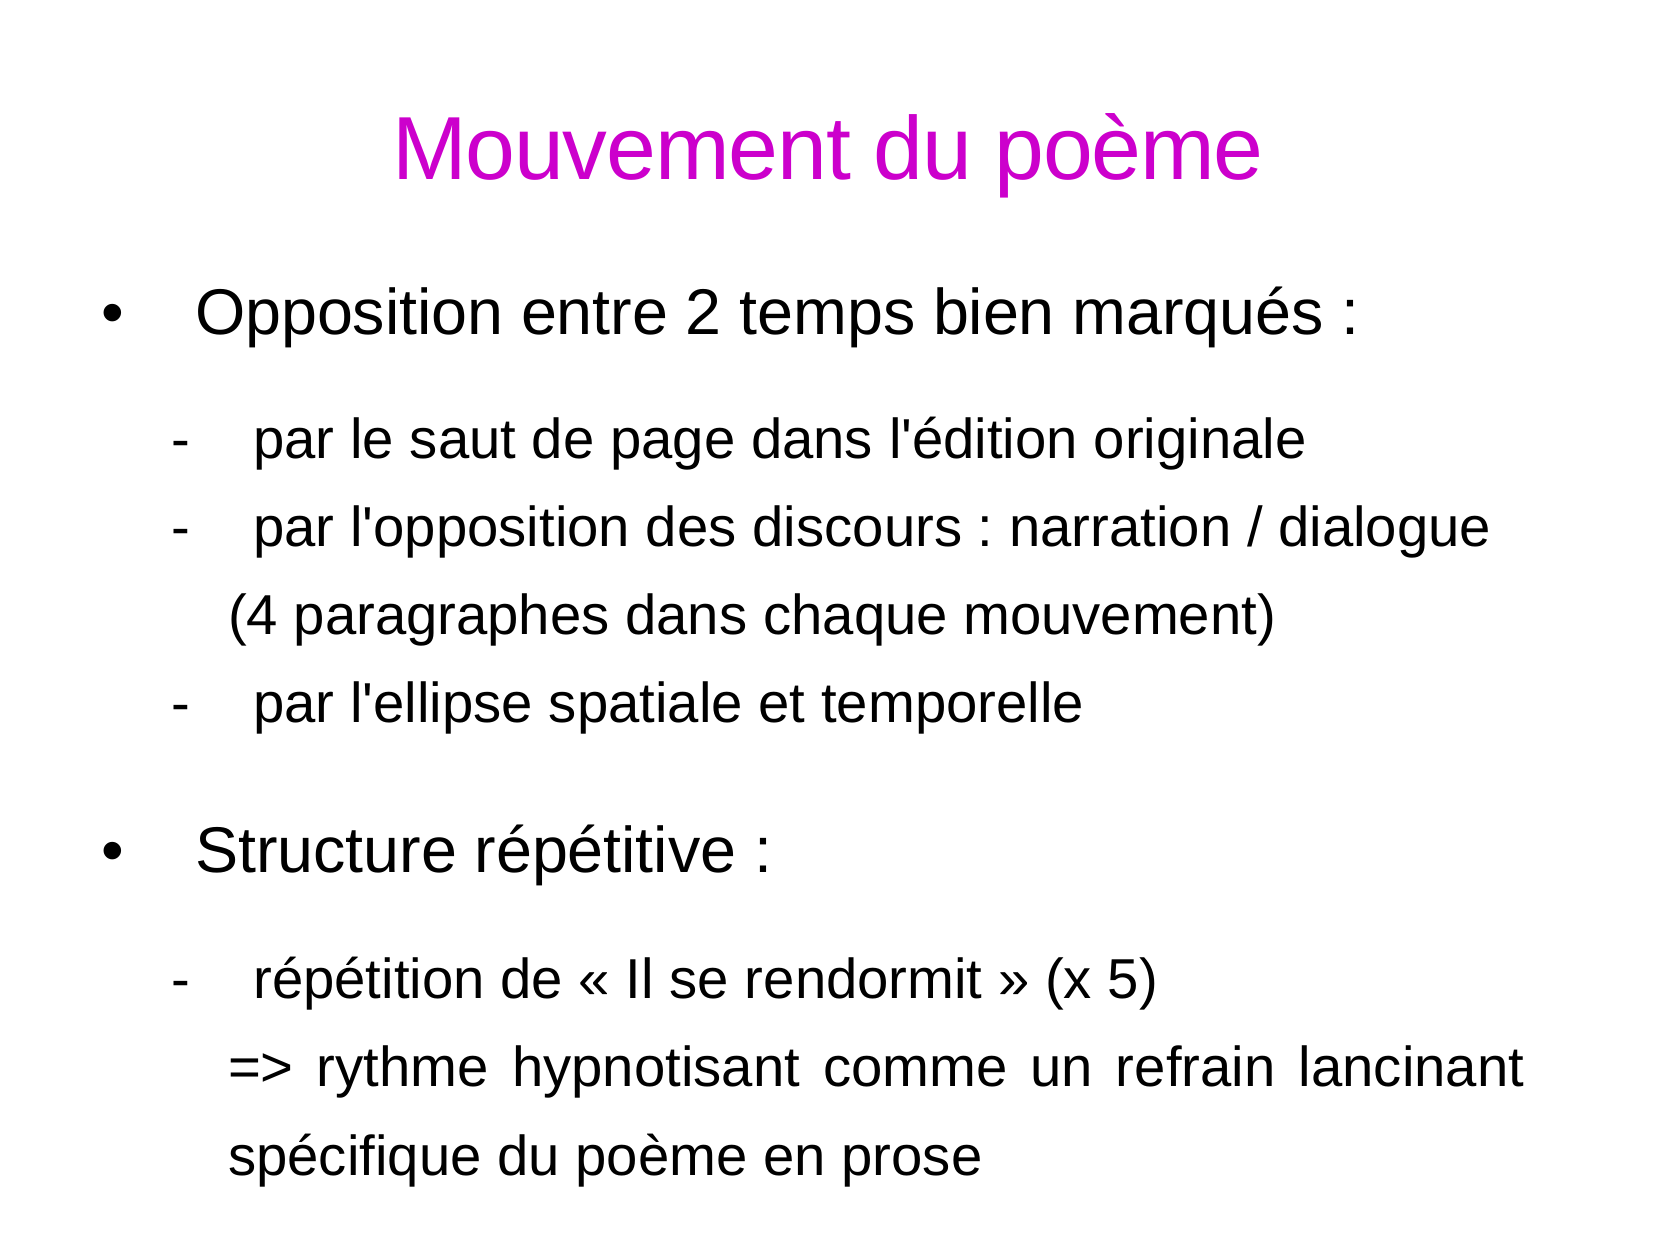

Mouvement du poème
• Opposition entre 2 temps bien marqués :
- par le saut de page dans l'édition originale
- par l'opposition des discours : narration / dialogue (4 paragraphes dans chaque mouvement)
- par l'ellipse spatiale et temporelle
• Structure répétitive :
- répétition de « Il se rendormit » (x 5)
=> rythme hypnotisant comme un refrain lancinant spécifique du poème en prose